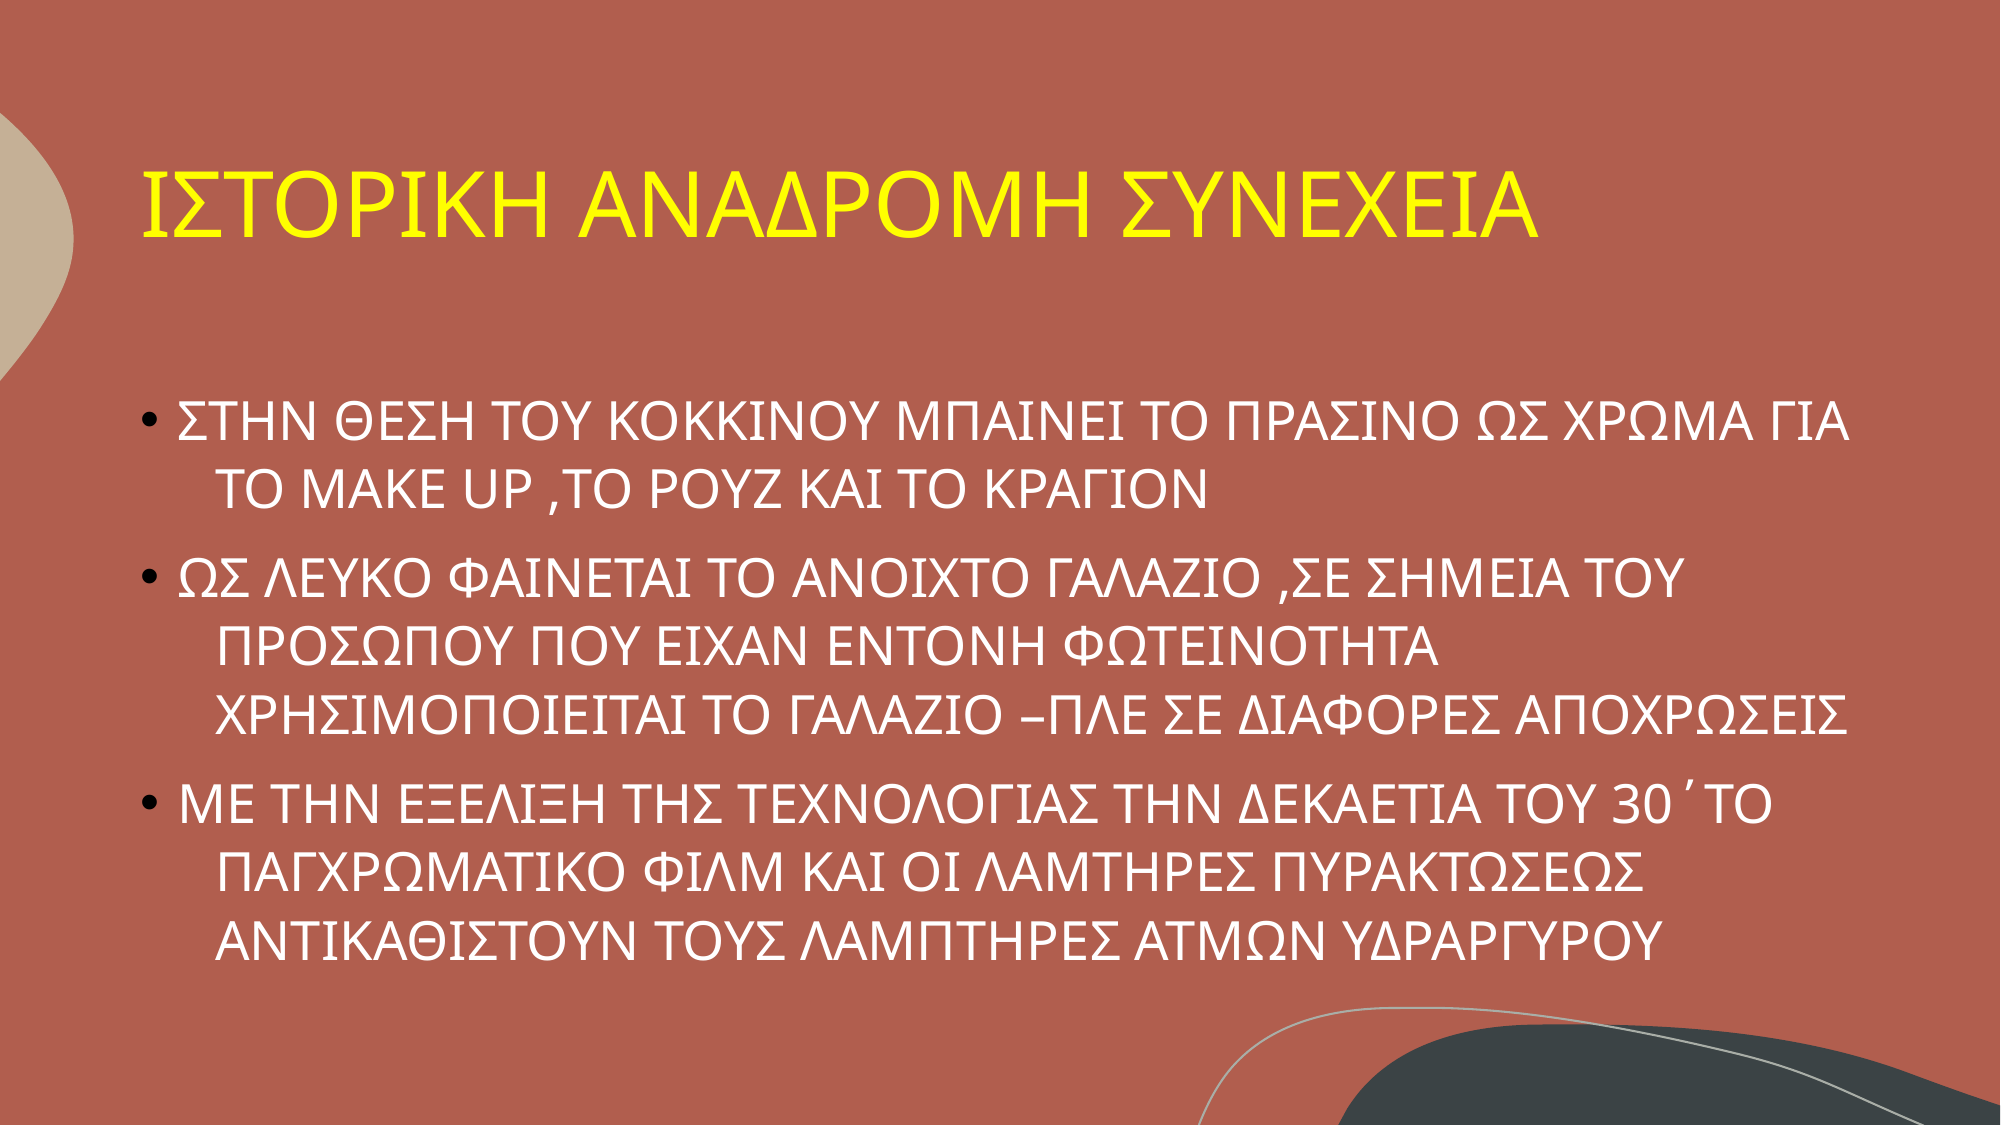

# ΙΣΤΟΡΙΚΗ ΑΝΑΔΡΟΜΗ ΣΥΝΕΧΕΙΑ
ΣΤΗΝ ΘΕΣΗ ΤΟΥ ΚΟΚΚΙΝΟΥ ΜΠΑΙΝΕΙ ΤΟ ΠΡΑΣΙΝΟ ΩΣ ΧΡΩΜΑ ΓΙΑ ΤΟ MAKE UP ,ΤΟ ΡΟΥΖ ΚΑΙ ΤΟ ΚΡΑΓΙΟΝ
ΩΣ ΛΕΥΚΟ ΦΑΙΝΕΤΑΙ ΤΟ ΑΝΟΙΧΤΟ ΓΑΛΑΖΙΟ ,ΣΕ ΣΗΜΕΙΑ ΤΟΥ ΠΡΟΣΩΠΟΥ ΠΟΥ ΕΙΧΑΝ ΕΝΤΟΝΗ ΦΩΤΕΙΝΟΤΗΤΑ ΧΡΗΣΙΜΟΠΟΙΕΙΤΑΙ ΤΟ ΓΑΛΑΖΙΟ –ΠΛΕ ΣΕ ΔΙΑΦΟΡΕΣ ΑΠΟΧΡΩΣΕΙΣ
ΜΕ ΤΗΝ ΕΞΕΛΙΞΗ ΤΗΣ ΤΕΧΝΟΛΟΓΙΑΣ ΤΗΝ ΔΕΚΑΕΤΙΑ ΤΟΥ 30΄ΤΟ ΠΑΓΧΡΩΜΑΤΙΚΟ ΦΙΛΜ ΚΑΙ ΟΙ ΛΑΜΤΗΡΕΣ ΠΥΡΑΚΤΩΣΕΩΣ ΑΝΤΙΚΑΘΙΣΤΟΥΝ ΤΟΥΣ ΛΑΜΠΤΗΡΕΣ ΑΤΜΩΝ ΥΔΡΑΡΓΥΡΟΥ